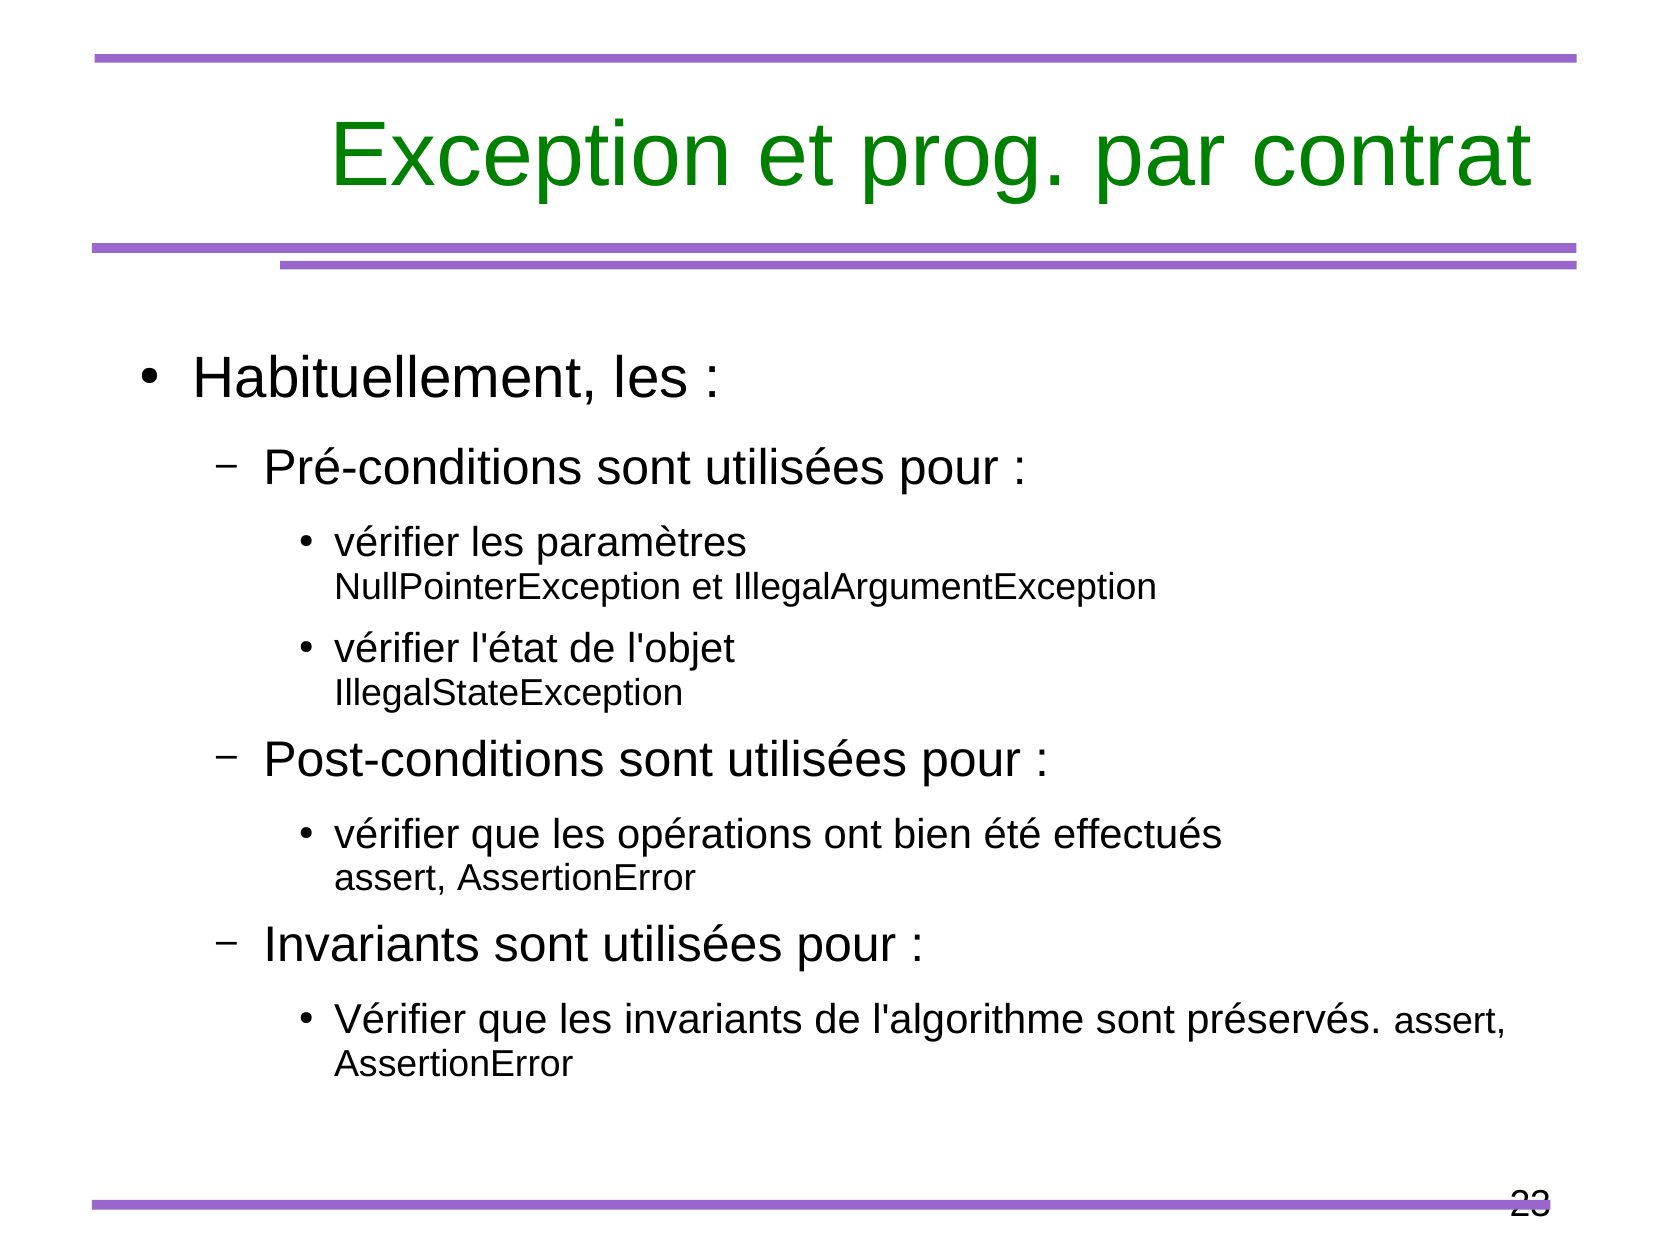

# Exception et prog. par contrat
Habituellement, les :
Pré-conditions sont utilisées pour :
vérifier les paramètres
NullPointerException et IllegalArgumentException
vérifier l'état de l'objet
IllegalStateException
Post-conditions sont utilisées pour :
vérifier que les opérations ont bien été effectués
assert, AssertionError
Invariants sont utilisées pour :
Vérifier que les invariants de l'algorithme sont préservés. assert, AssertionError